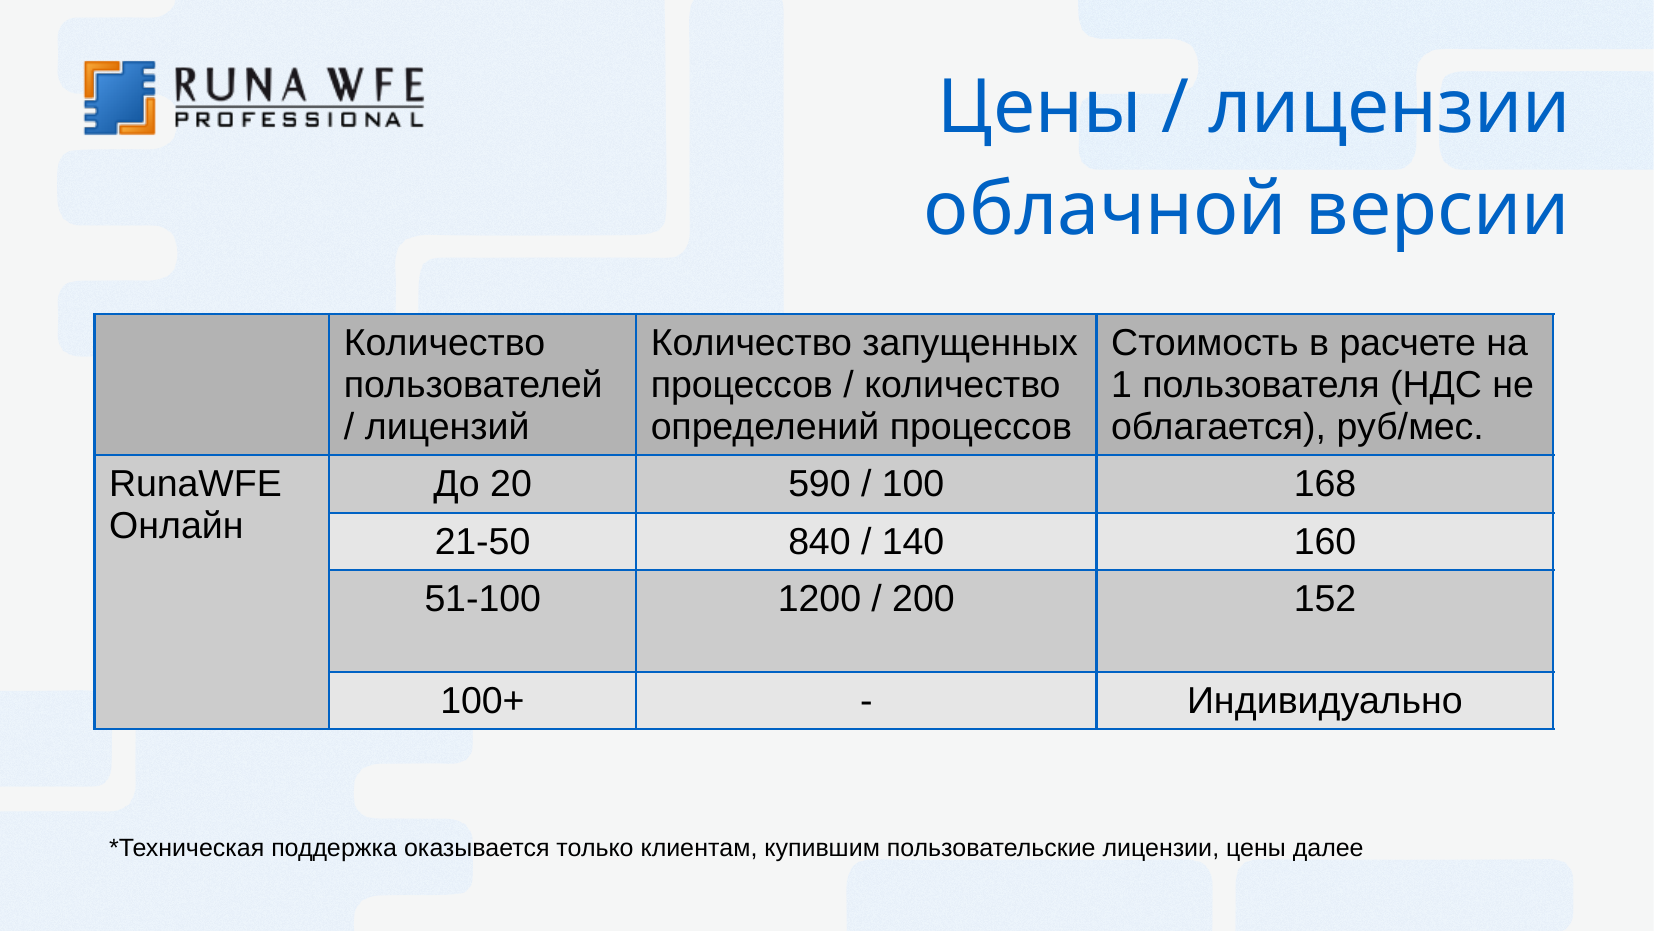

# Цены / лицензии облачной версии
| | Количество пользователей / лицензий | Количество запущенных процессов / количество определений процессов | Стоимость в расчете на 1 пользователя (НДС не облагается), руб/мес. |
| --- | --- | --- | --- |
| RunaWFE Онлайн | До 20 | 590 / 100 | 168 |
| | 21-50 | 840 / 140 | 160 |
| | 51-100 | 1200 / 200 | 152 |
| | 100+ | - | Индивидуально |
*Техническая поддержка оказывается только клиентам, купившим пользовательские лицензии, цены далее